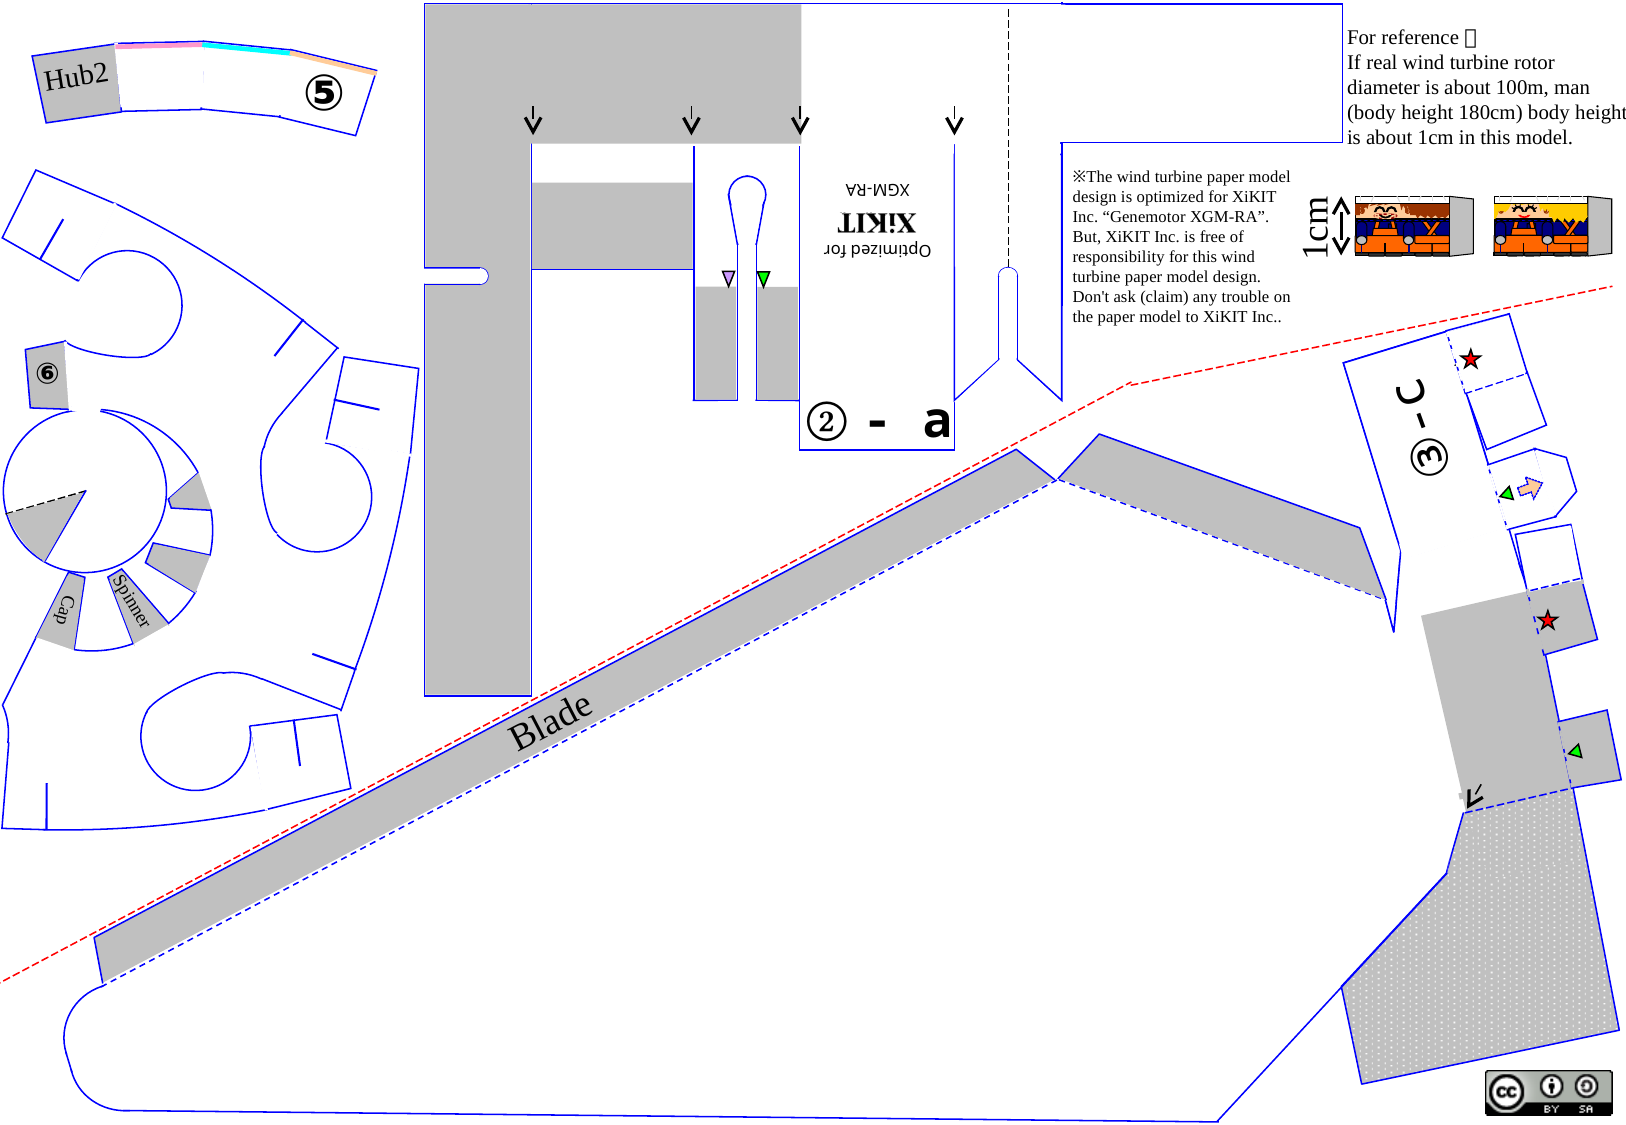

⑥
Spinner
Cap
Optimized for
XGM-RA
② - a
For reference ：
If real wind turbine rotor diameter is about 100m, man (body height 180cm) body height is about 1cm in this model.
Hub2
⑤
※The wind turbine paper model design is optimized for XiKIT Inc. “Genemotor XGM-RA”. But, XiKIT Inc. is free of responsibility for this wind turbine paper model design. Don't ask (claim) any trouble on the paper model to XiKIT Inc..
9
9
9
9
1cm
③-c
Blade
③-c